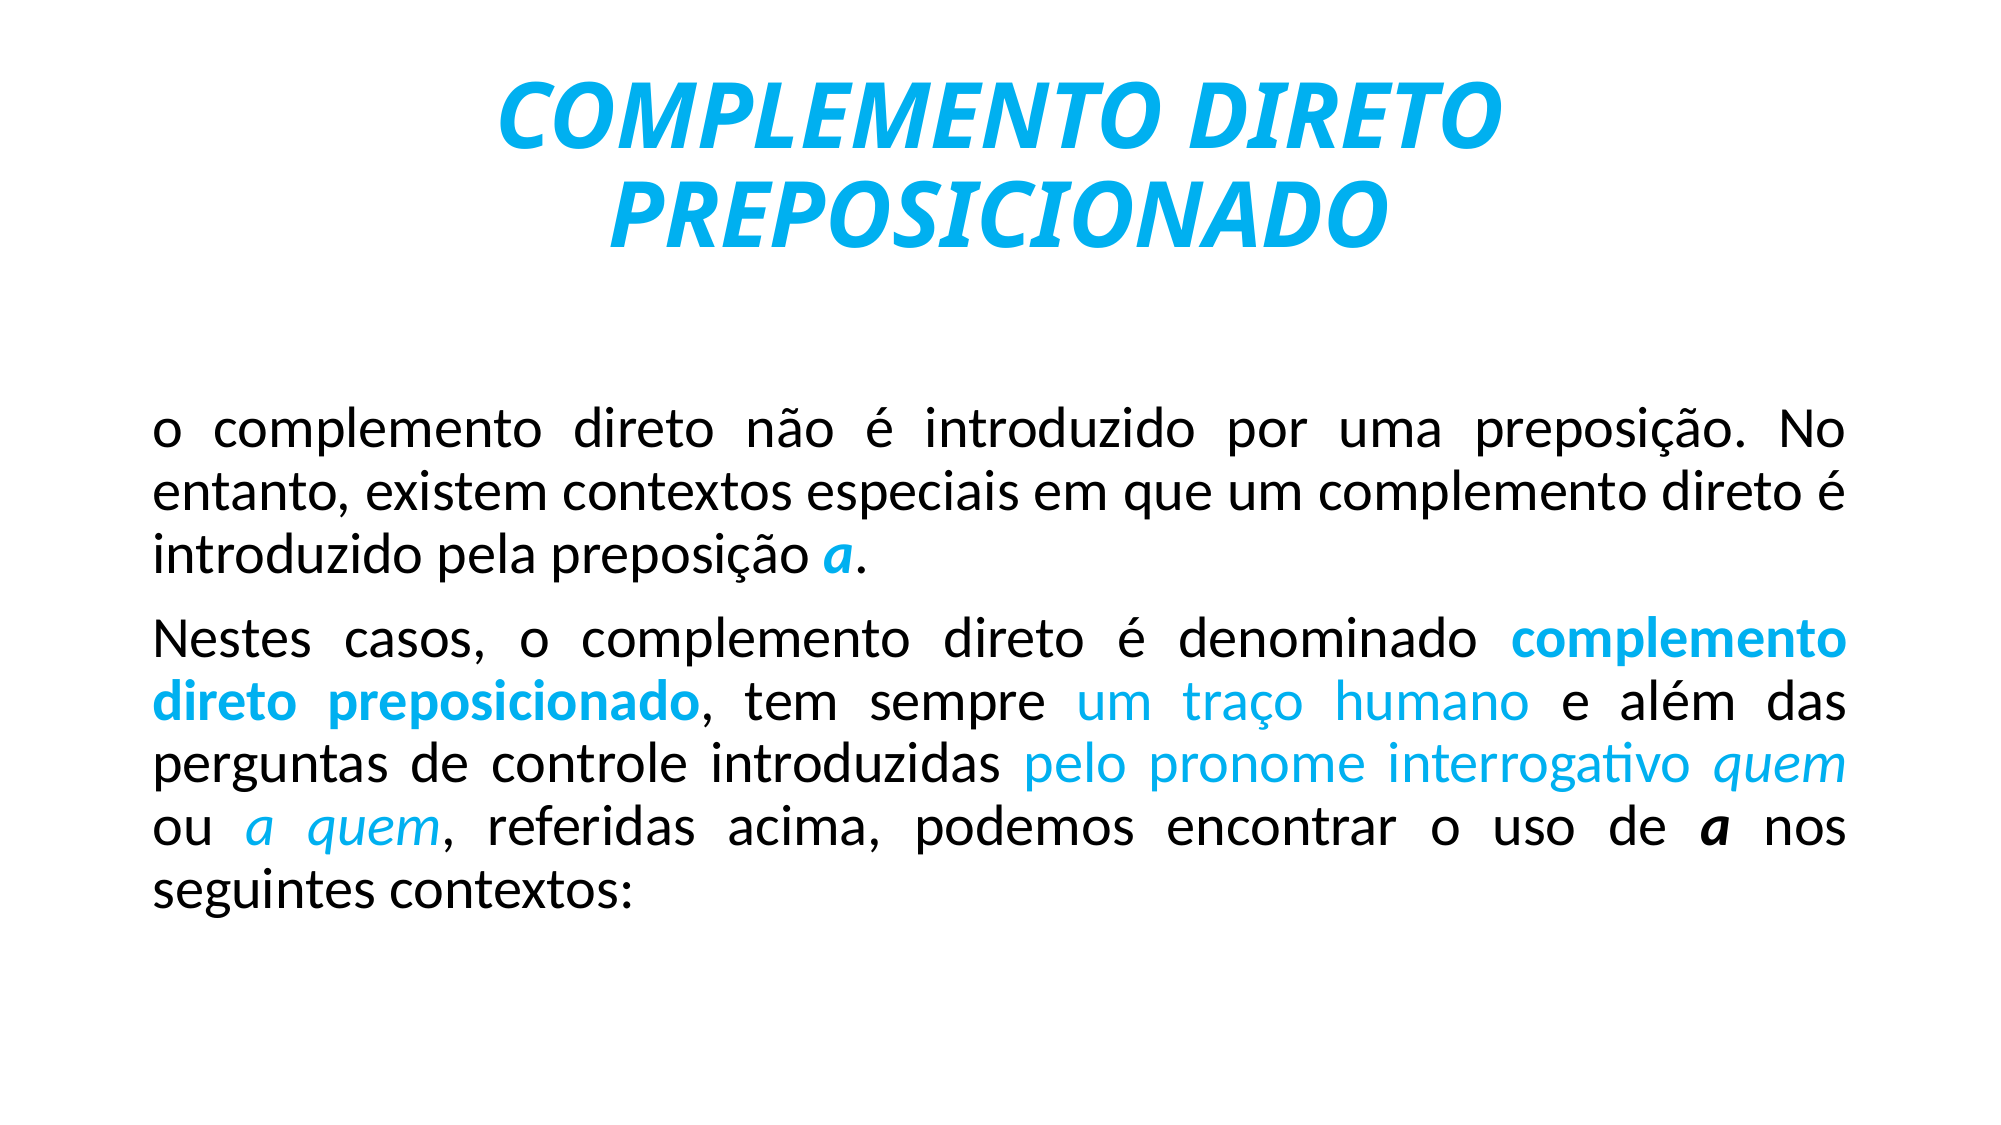

# COMPLEMENTO DIRETO PREPOSICIONADO
o complemento direto não é introduzido por uma preposição. No entanto, existem contextos especiais em que um complemento direto é introduzido pela preposição a.
Nestes casos, o complemento direto é denominado complemento direto preposicionado, tem sempre um traço humano e além das perguntas de controle introduzidas pelo pronome interrogativo quem ou a quem, referidas acima, podemos encontrar o uso de a nos seguintes contextos: